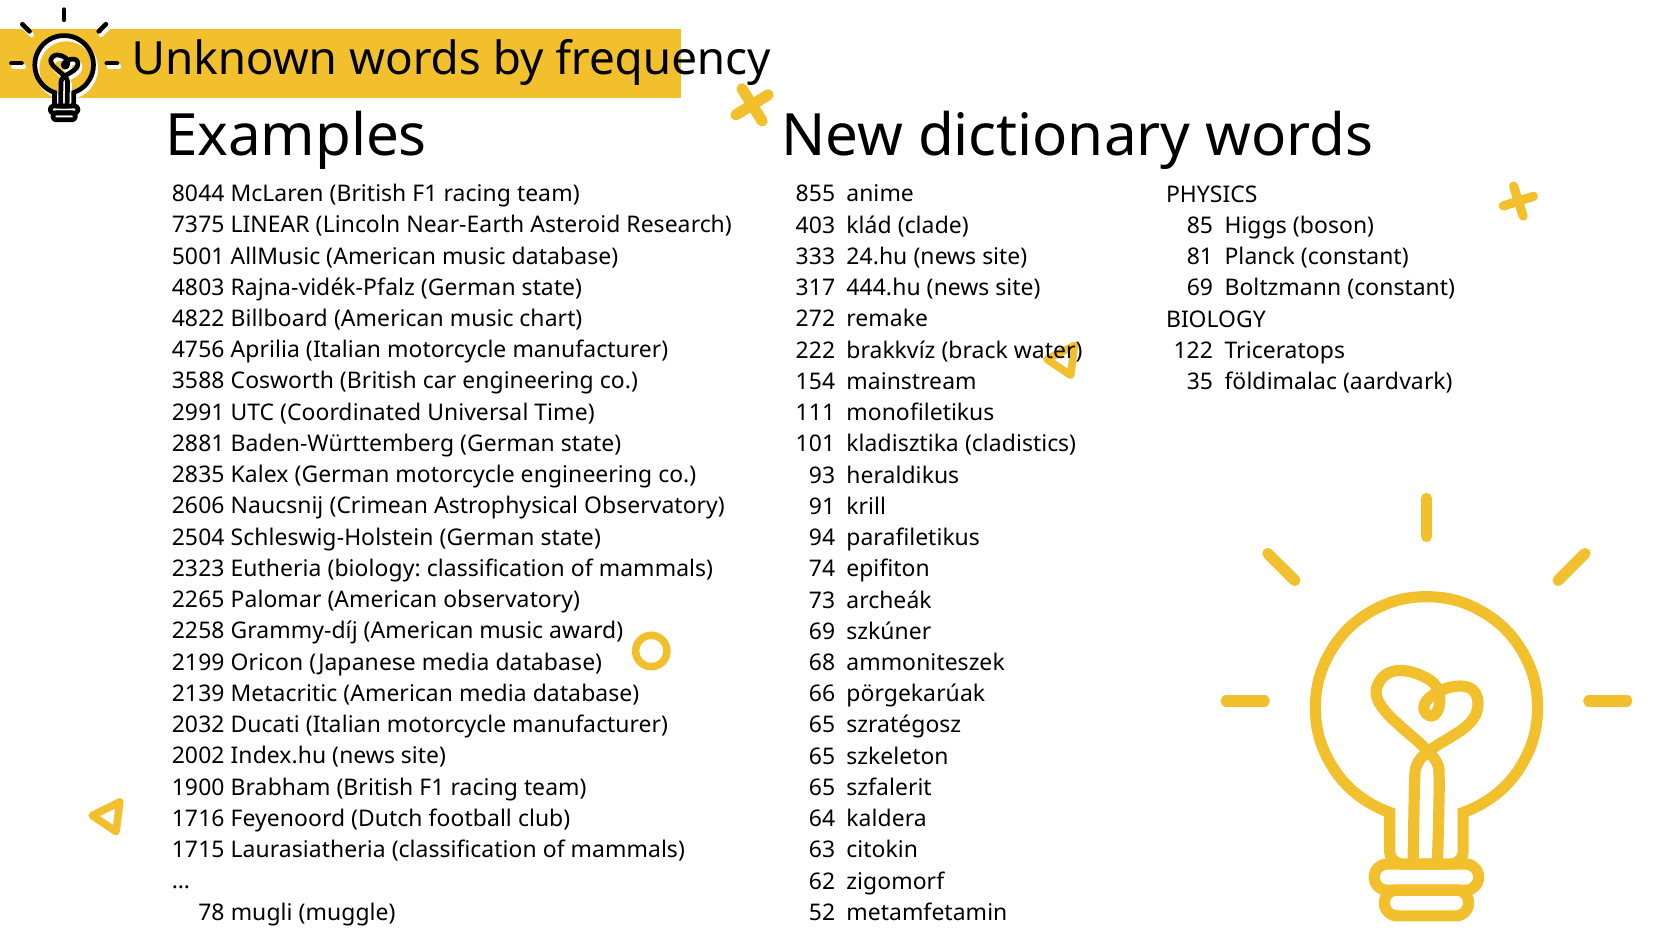

Unknown words by frequency
# Examples				 New dictionary words
8044 McLaren (British F1 racing team)
7375 LINEAR (Lincoln Near-Earth Asteroid Research)
5001 AllMusic (American music database)
4803 Rajna-vidék-Pfalz (German state)
4822 Billboard (American music chart)
4756 Aprilia (Italian motorcycle manufacturer)
3588 Cosworth (British car engineering co.)
2991 UTC (Coordinated Universal Time)
2881 Baden-Württemberg (German state)
2835 Kalex (German motorcycle engineering co.)
2606 Naucsnij (Crimean Astrophysical Observatory)
2504 Schleswig-Holstein (German state)
2323 Eutheria (biology: classification of mammals)
2265 Palomar (American observatory)
2258 Grammy-díj (American music award)
2199 Oricon (Japanese media database)
2139 Metacritic (American media database)
2032 Ducati (Italian motorcycle manufacturer)
2002 Index.hu (news site)
1900 Brabham (British F1 racing team)
1716 Feyenoord (Dutch football club)
1715 Laurasiatheria (classification of mammals)
…
0078 mugli (muggle)
	855	anime
	403	klád (clade)
	333	24.hu (news site)
	317	444.hu (news site)
	272	remake
	222	brakkvíz (brack water)
	154	mainstream
	111	monofiletikus
	101	kladisztika (cladistics)
	93	heraldikus
	91	krill
	94	parafiletikus
	74	epifiton
	73	archeák
	69	szkúner
	68	ammoniteszek
	66	pörgekarúak
	65	szratégosz
	65	szkeleton
	65	szfalerit
	64	kaldera
	63	citokin
	62	zigomorf
	52	metamfetamin
	PHYSICS
	85	Higgs (boson)
	81	Planck (constant)
	69	Boltzmann (constant)
BIOLOGY
	122	Triceratops
	35	földimalac (aardvark)